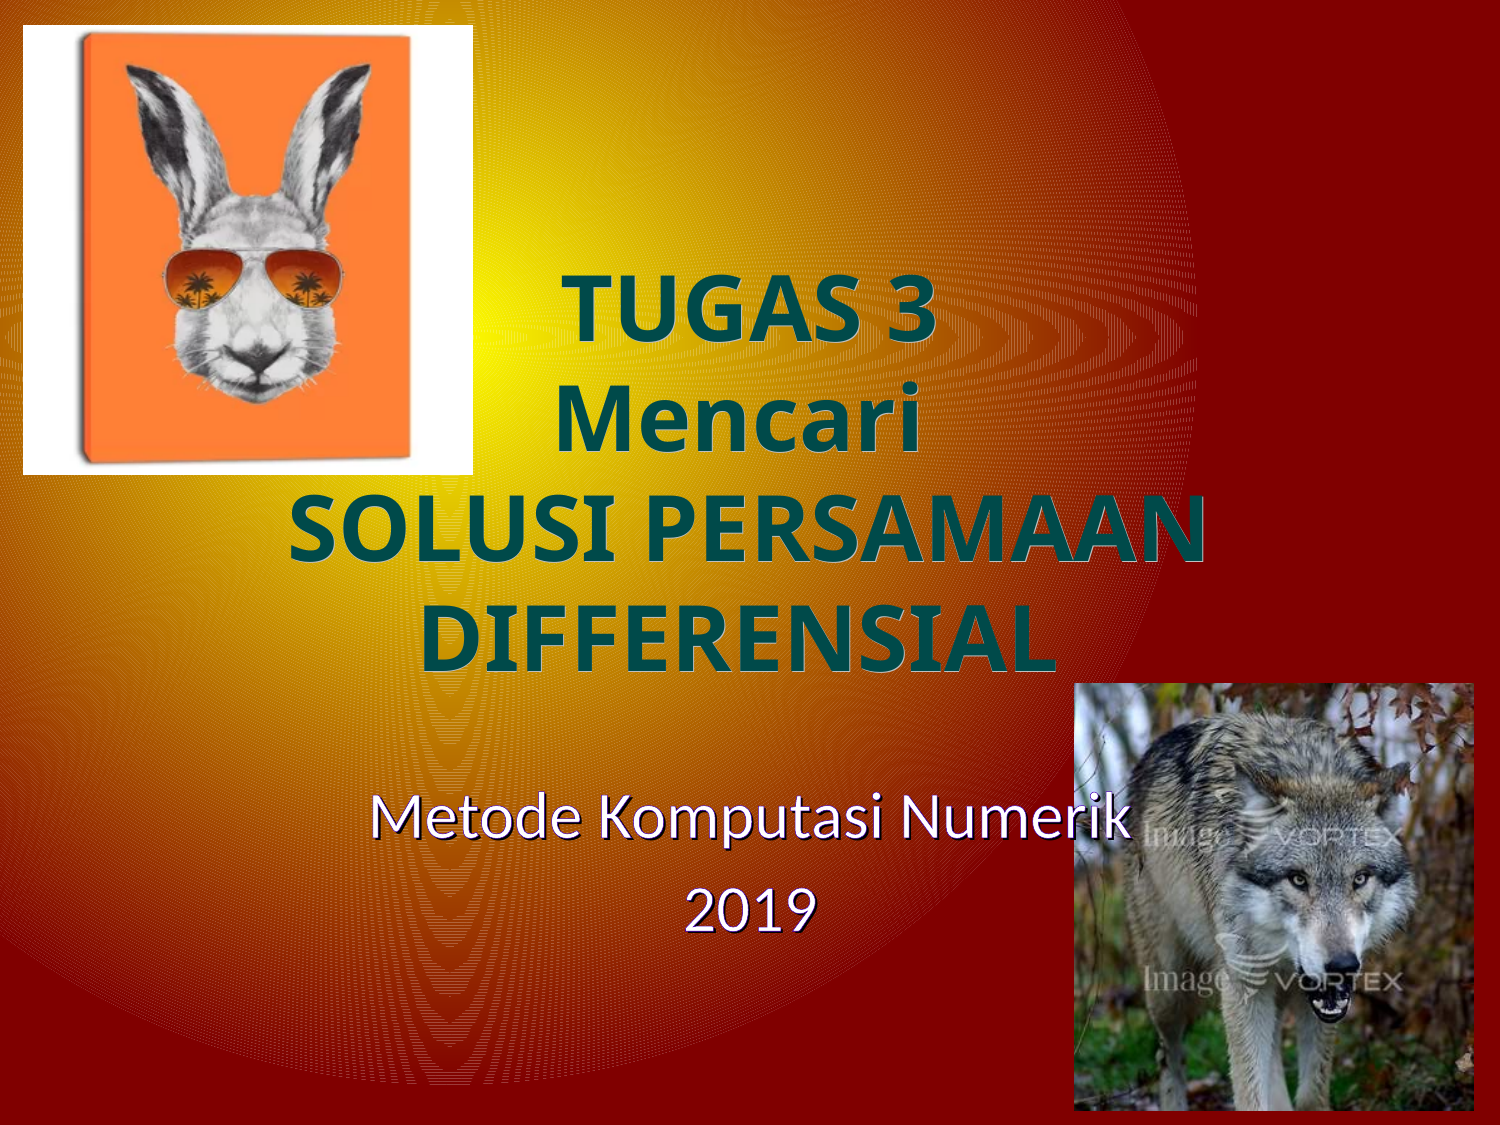

# TUGAS 3 Mencari SOLUSI PERSAMAAN DIFFERENSIAL
Metode Komputasi Numerik
2019